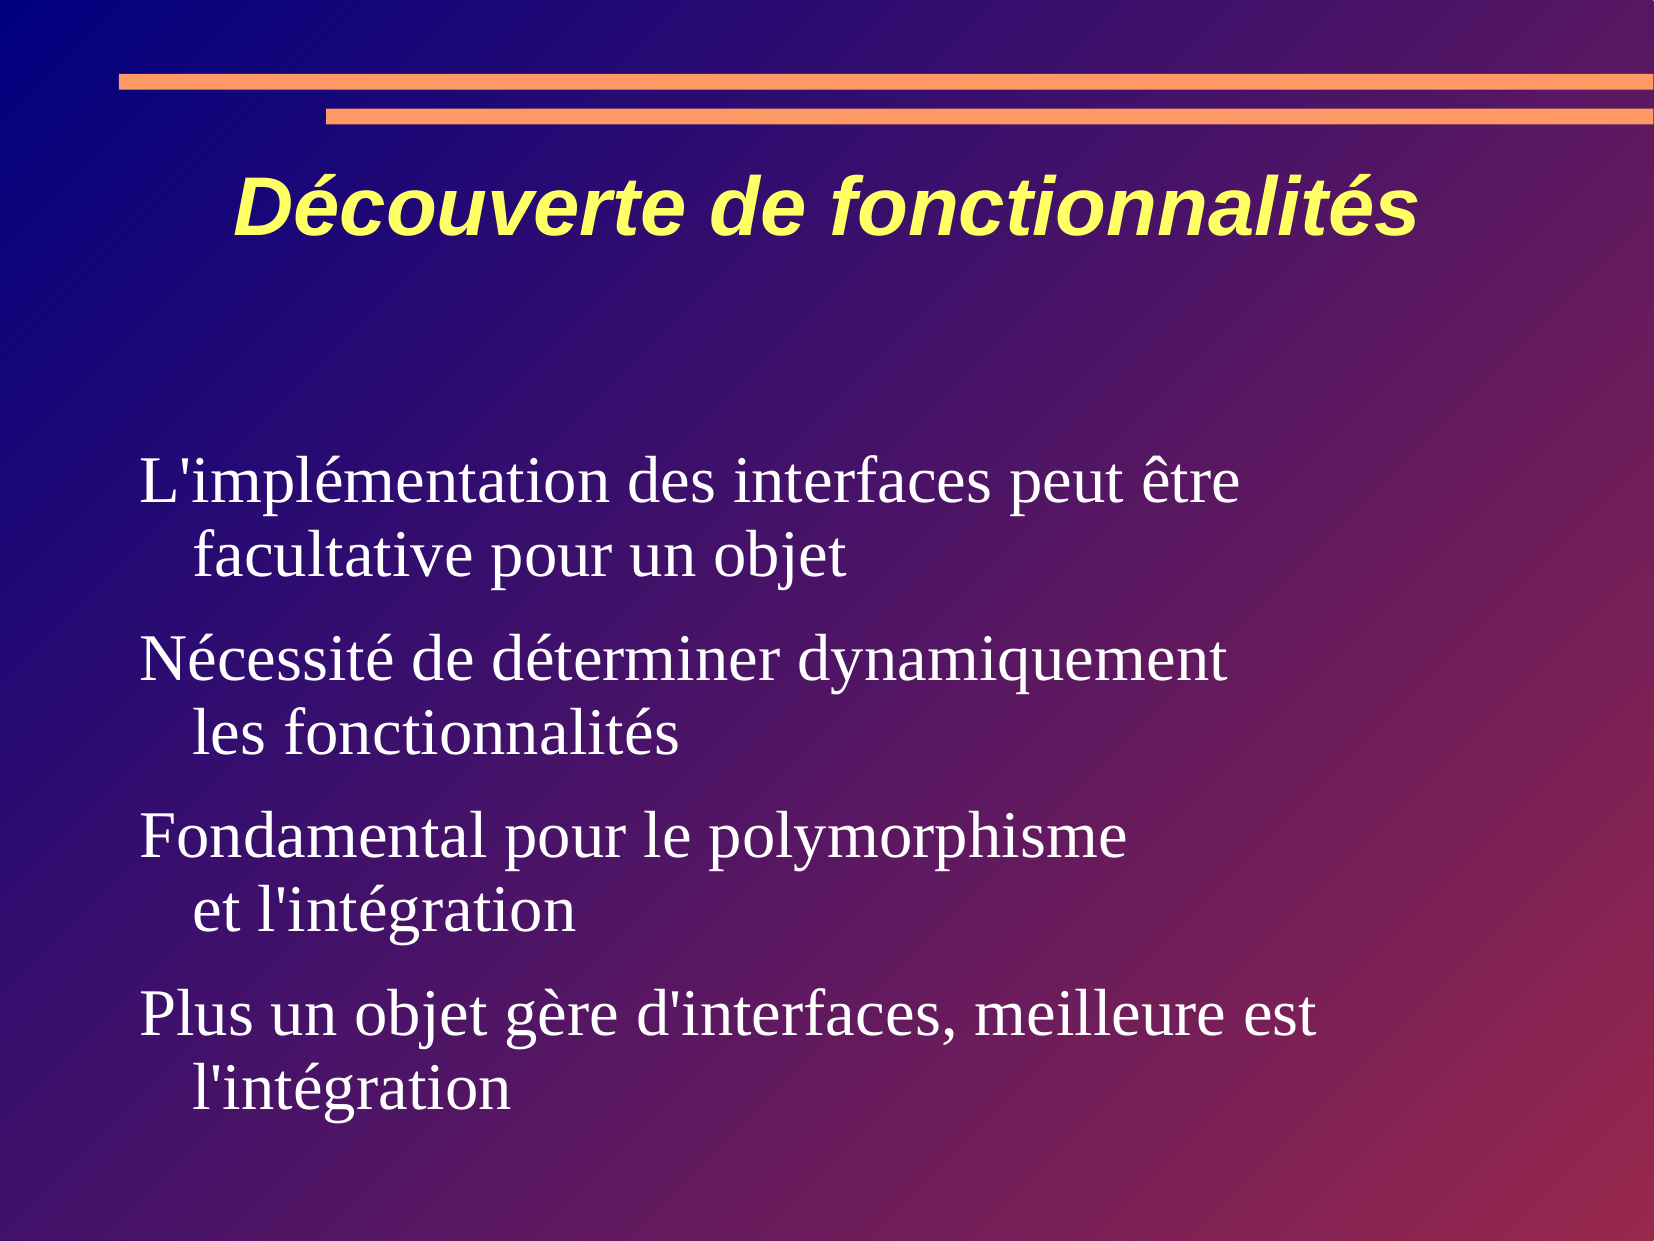

# Découverte de fonctionnalités
L'implémentation des interfaces peut être facultative pour un objet
Nécessité de déterminer dynamiquement
les fonctionnalités
Fondamental pour le polymorphisme
et l'intégration
Plus un objet gère d'interfaces, meilleure est l'intégration